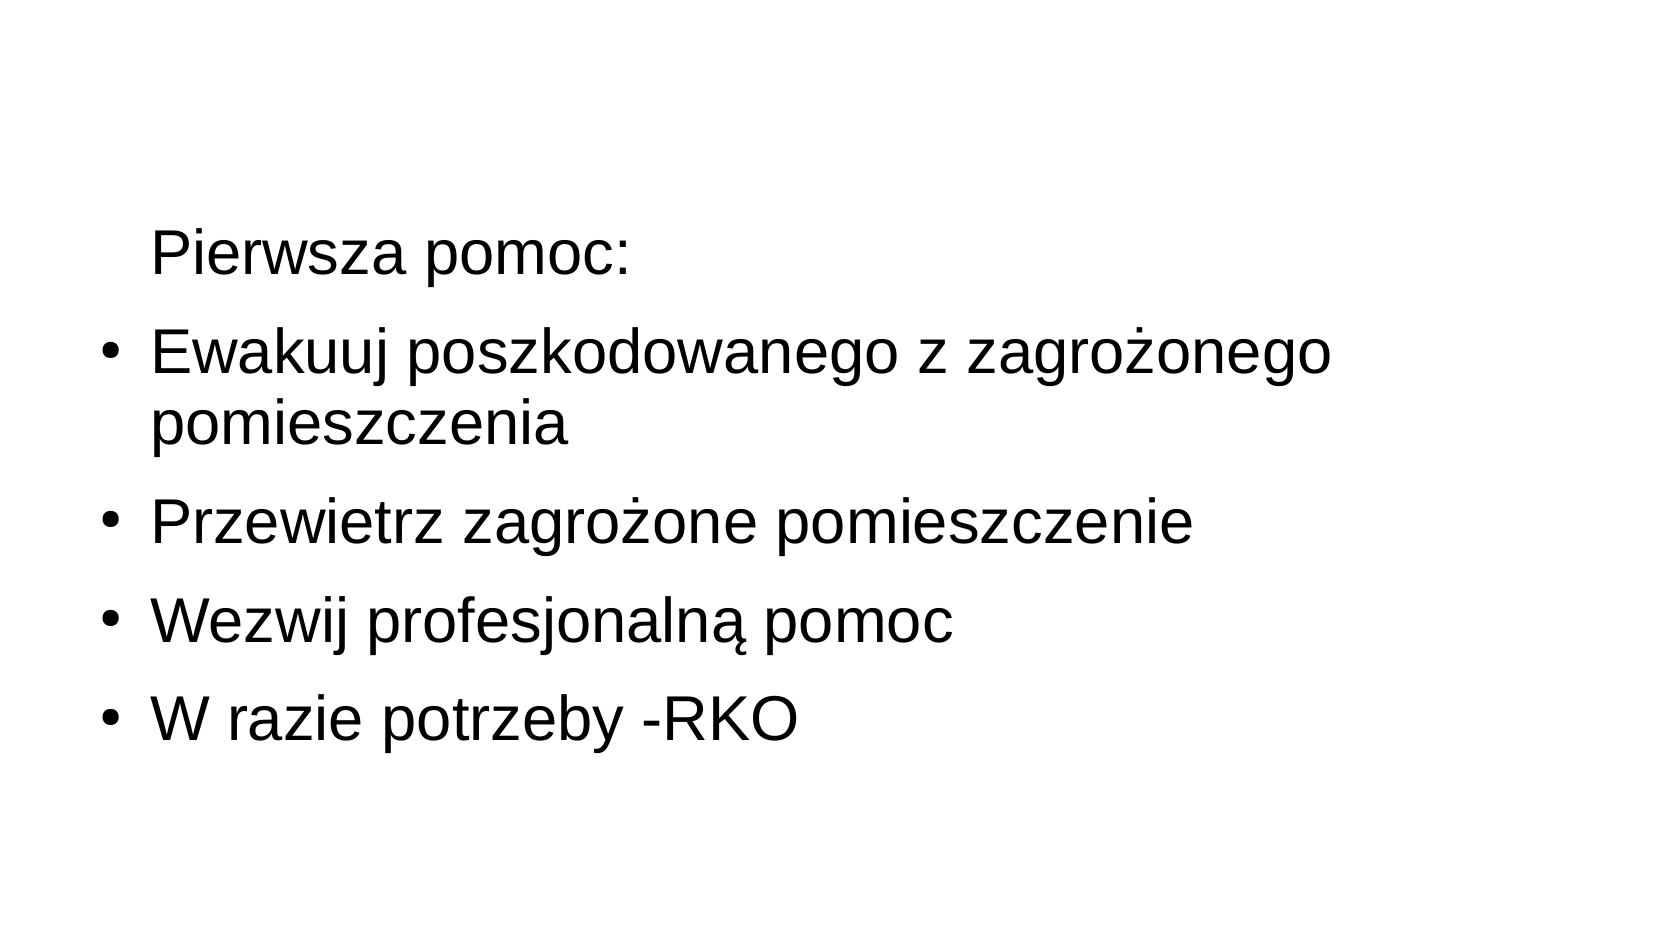

#
Pierwsza pomoc:
Ewakuuj poszkodowanego z zagrożonego pomieszczenia
Przewietrz zagrożone pomieszczenie
Wezwij profesjonalną pomoc
W razie potrzeby -RKO